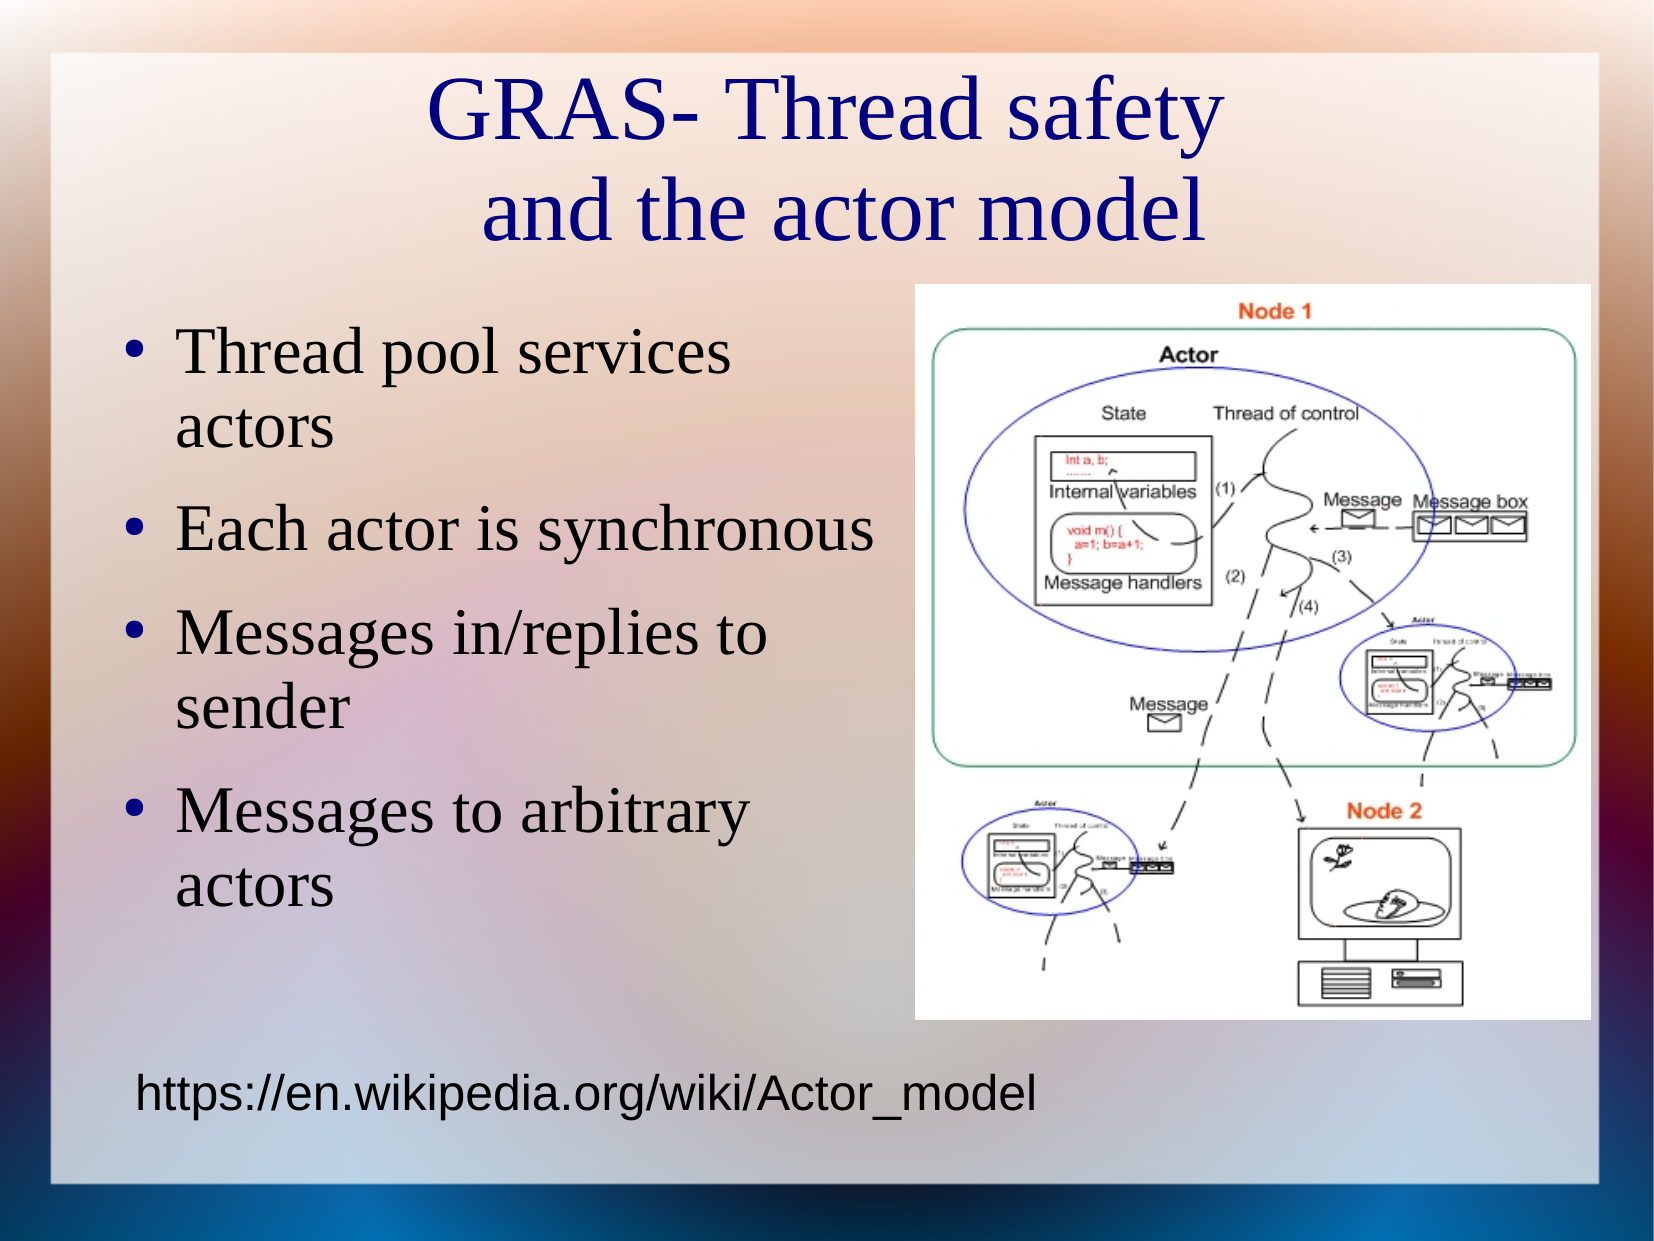

# GRAS- Thread safety and the actor model
Thread pool services actors
Each actor is synchronous
Messages in/replies to sender
Messages to arbitrary actors
https://en.wikipedia.org/wiki/Actor_model